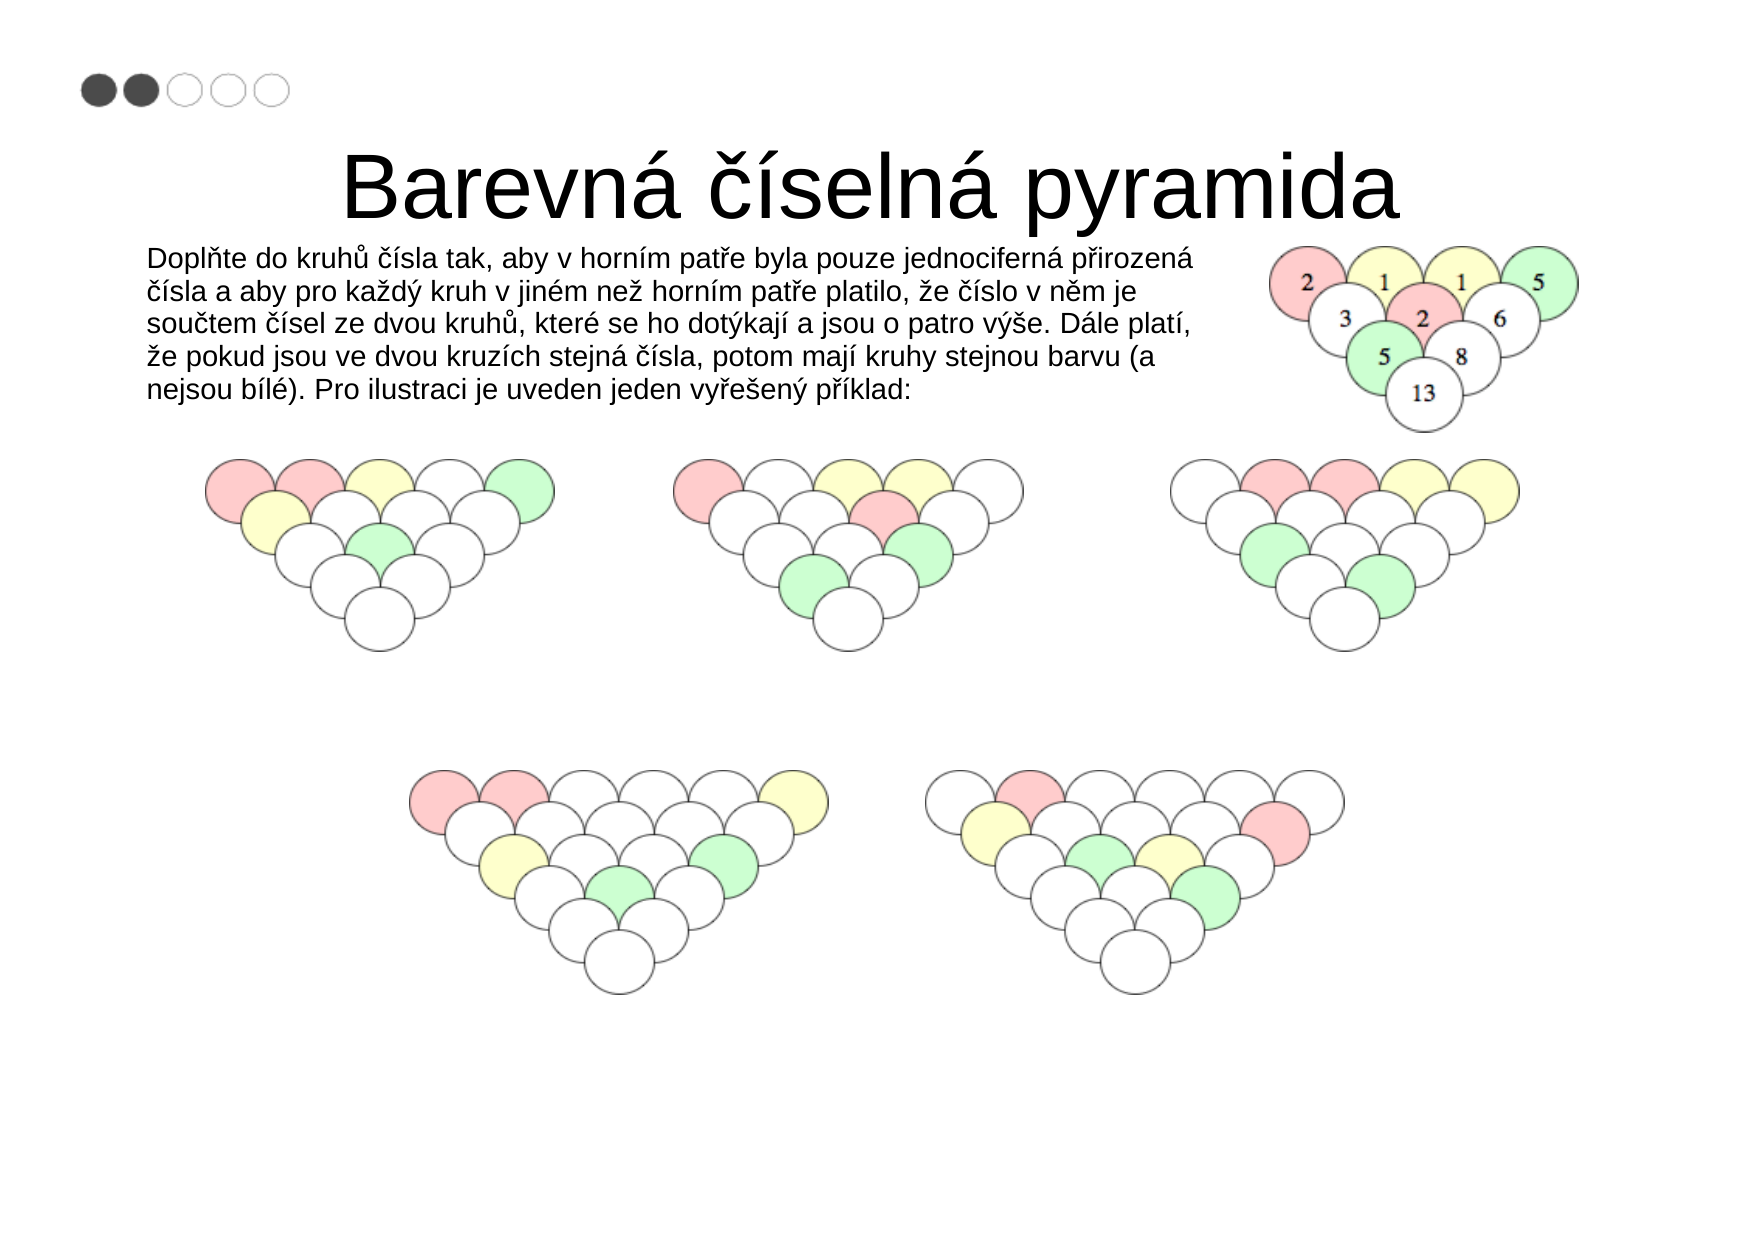

# Barevná číselná pyramida
Doplňte do kruhů čísla tak, aby v horním patře byla pouze jednociferná přirozená čísla a aby pro každý kruh v jiném než horním patře platilo, že číslo v něm je součtem čísel ze dvou kruhů, které se ho dotýkají a jsou o patro výše. Dále platí, že pokud jsou ve dvou kruzích stejná čísla, potom mají kruhy stejnou barvu (a nejsou bílé). Pro ilustraci je uveden jeden vyřešený příklad: